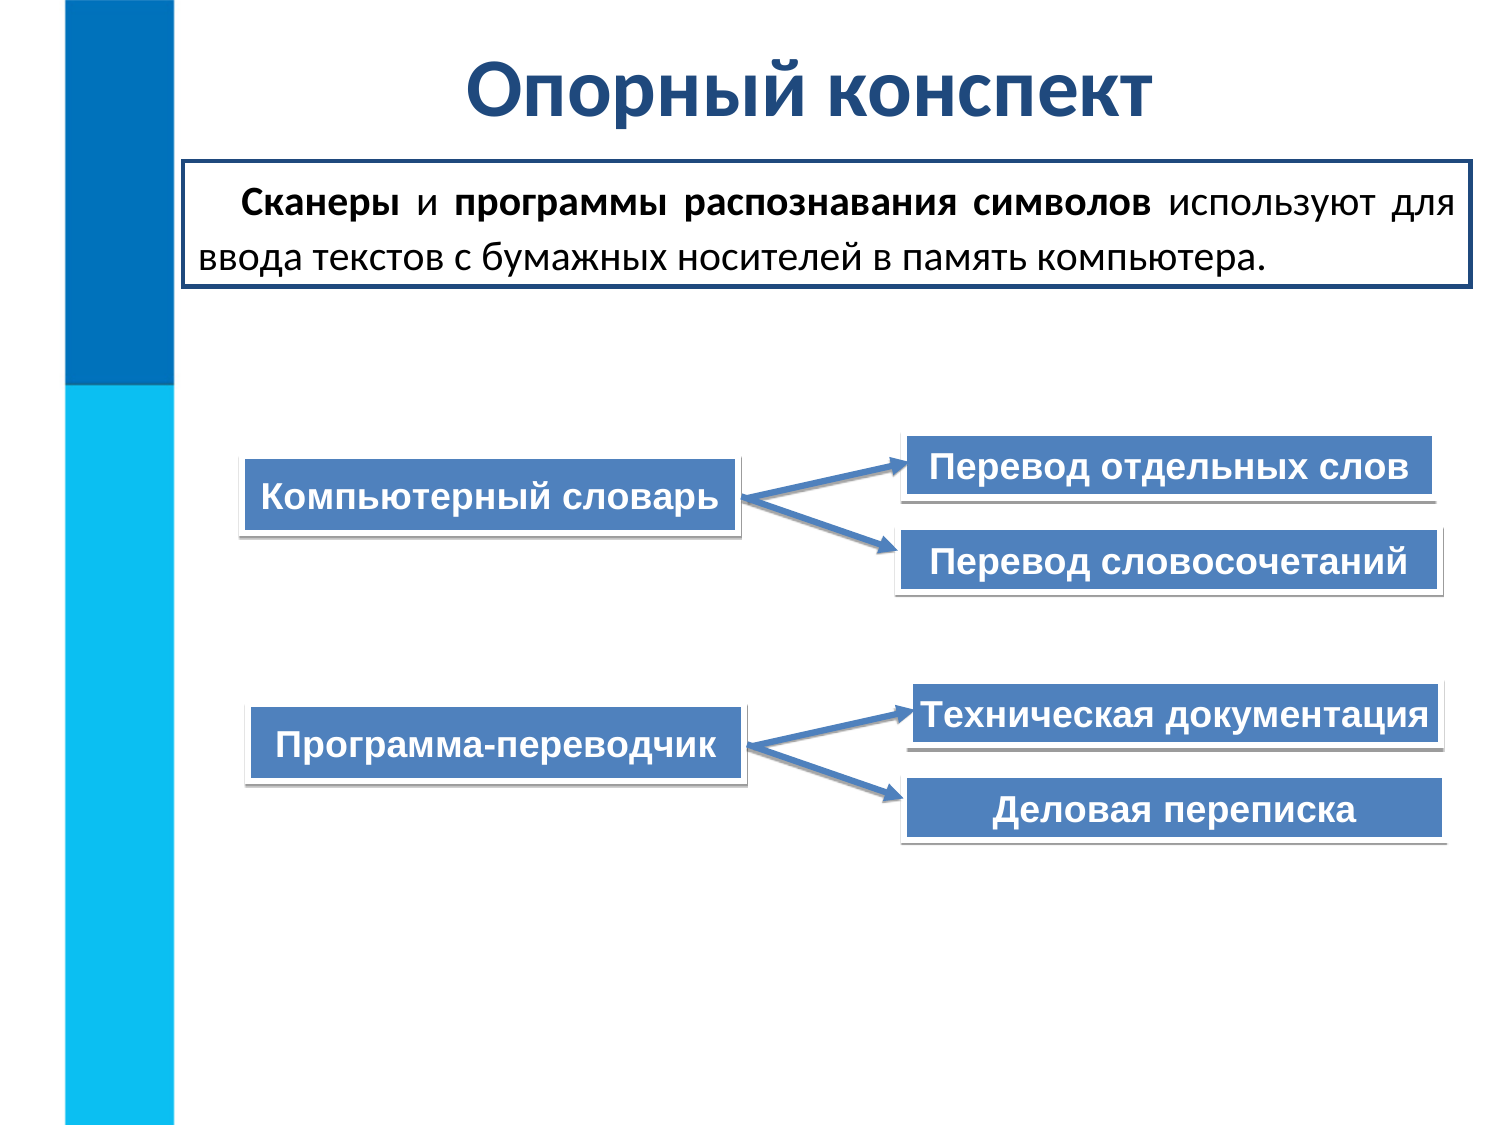

Опорный конспект
Сканеры и программы распознавания символов используют для ввода текстов с бумажных носителей в память компьютера.
Перевод отдельных слов
Компьютерный словарь
Перевод словосочетаний
Техническая документация
Программа-переводчик
Деловая переписка